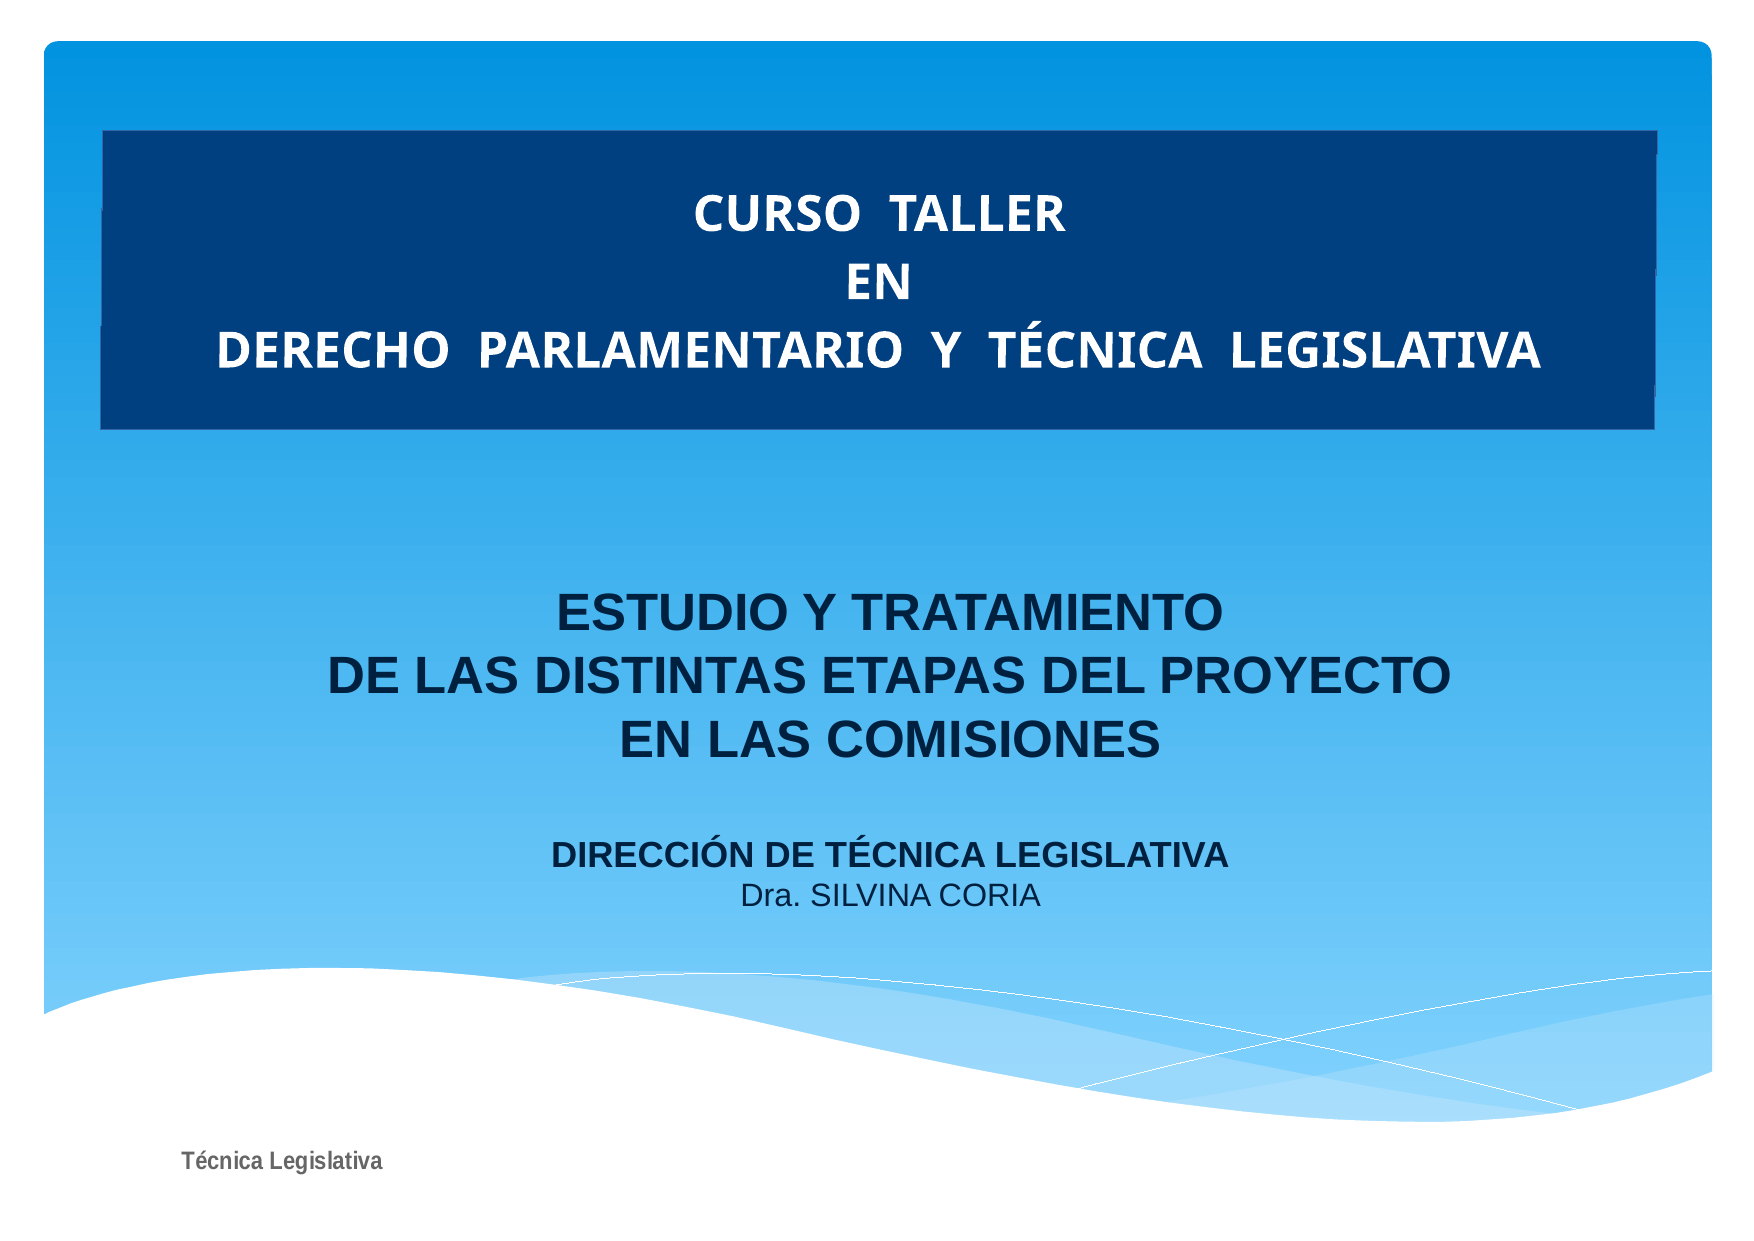

CURSO TALLER
EN
DERECHO PARLAMENTARIO Y TÉCNICA LEGISLATIVA
Herramientas básicas para la labor parlamentaria
# ESTUDIO Y TRATAMIENTO
DE LAS DISTINTAS ETAPAS DEL PROYECTO
EN LAS COMISIONES
DIRECCIÓN DE TÉCNICA LEGISLATIVA
Dra. SILVINA CORIA